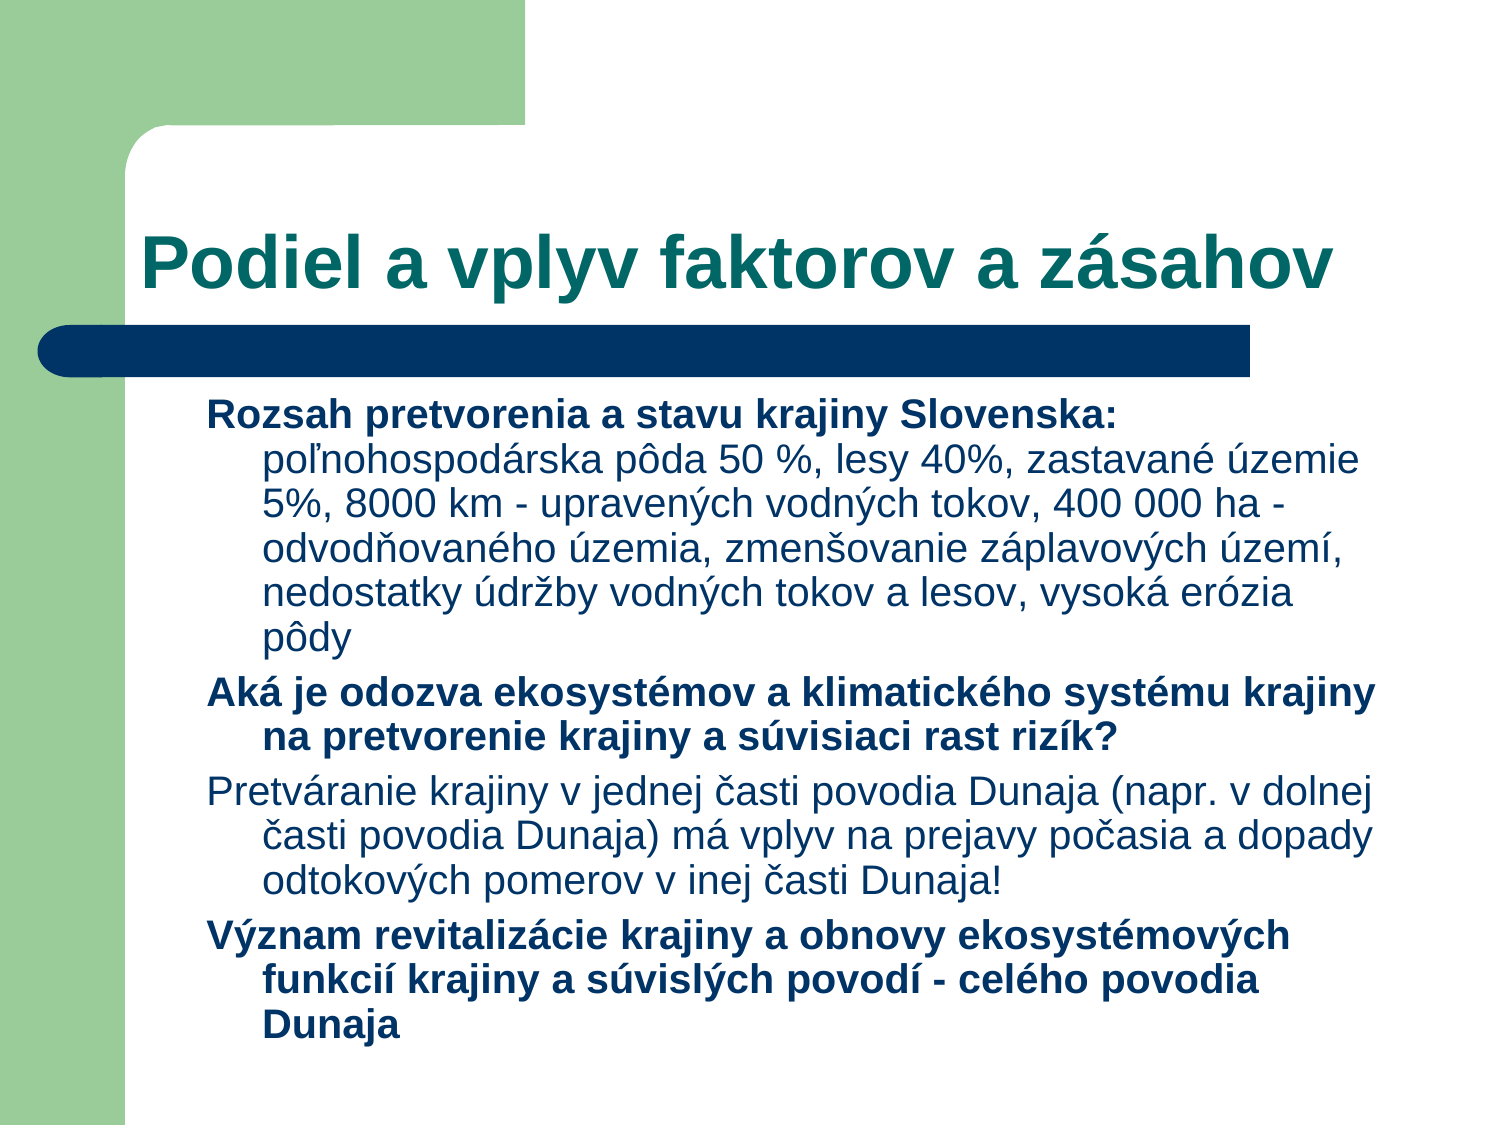

# Podiel a vplyv faktorov a zásahov
Rozsah pretvorenia a stavu krajiny Slovenska: poľnohospodárska pôda 50 %, lesy 40%, zastavané územie 5%, 8000 km - upravených vodných tokov, 400 000 ha -odvodňovaného územia, zmenšovanie záplavových území, nedostatky údržby vodných tokov a lesov, vysoká erózia pôdy
Aká je odozva ekosystémov a klimatického systému krajiny na pretvorenie krajiny a súvisiaci rast rizík?
Pretváranie krajiny v jednej časti povodia Dunaja (napr. v dolnej časti povodia Dunaja) má vplyv na prejavy počasia a dopady odtokových pomerov v inej časti Dunaja!
Význam revitalizácie krajiny a obnovy ekosystémových funkcií krajiny a súvislých povodí - celého povodia Dunaja